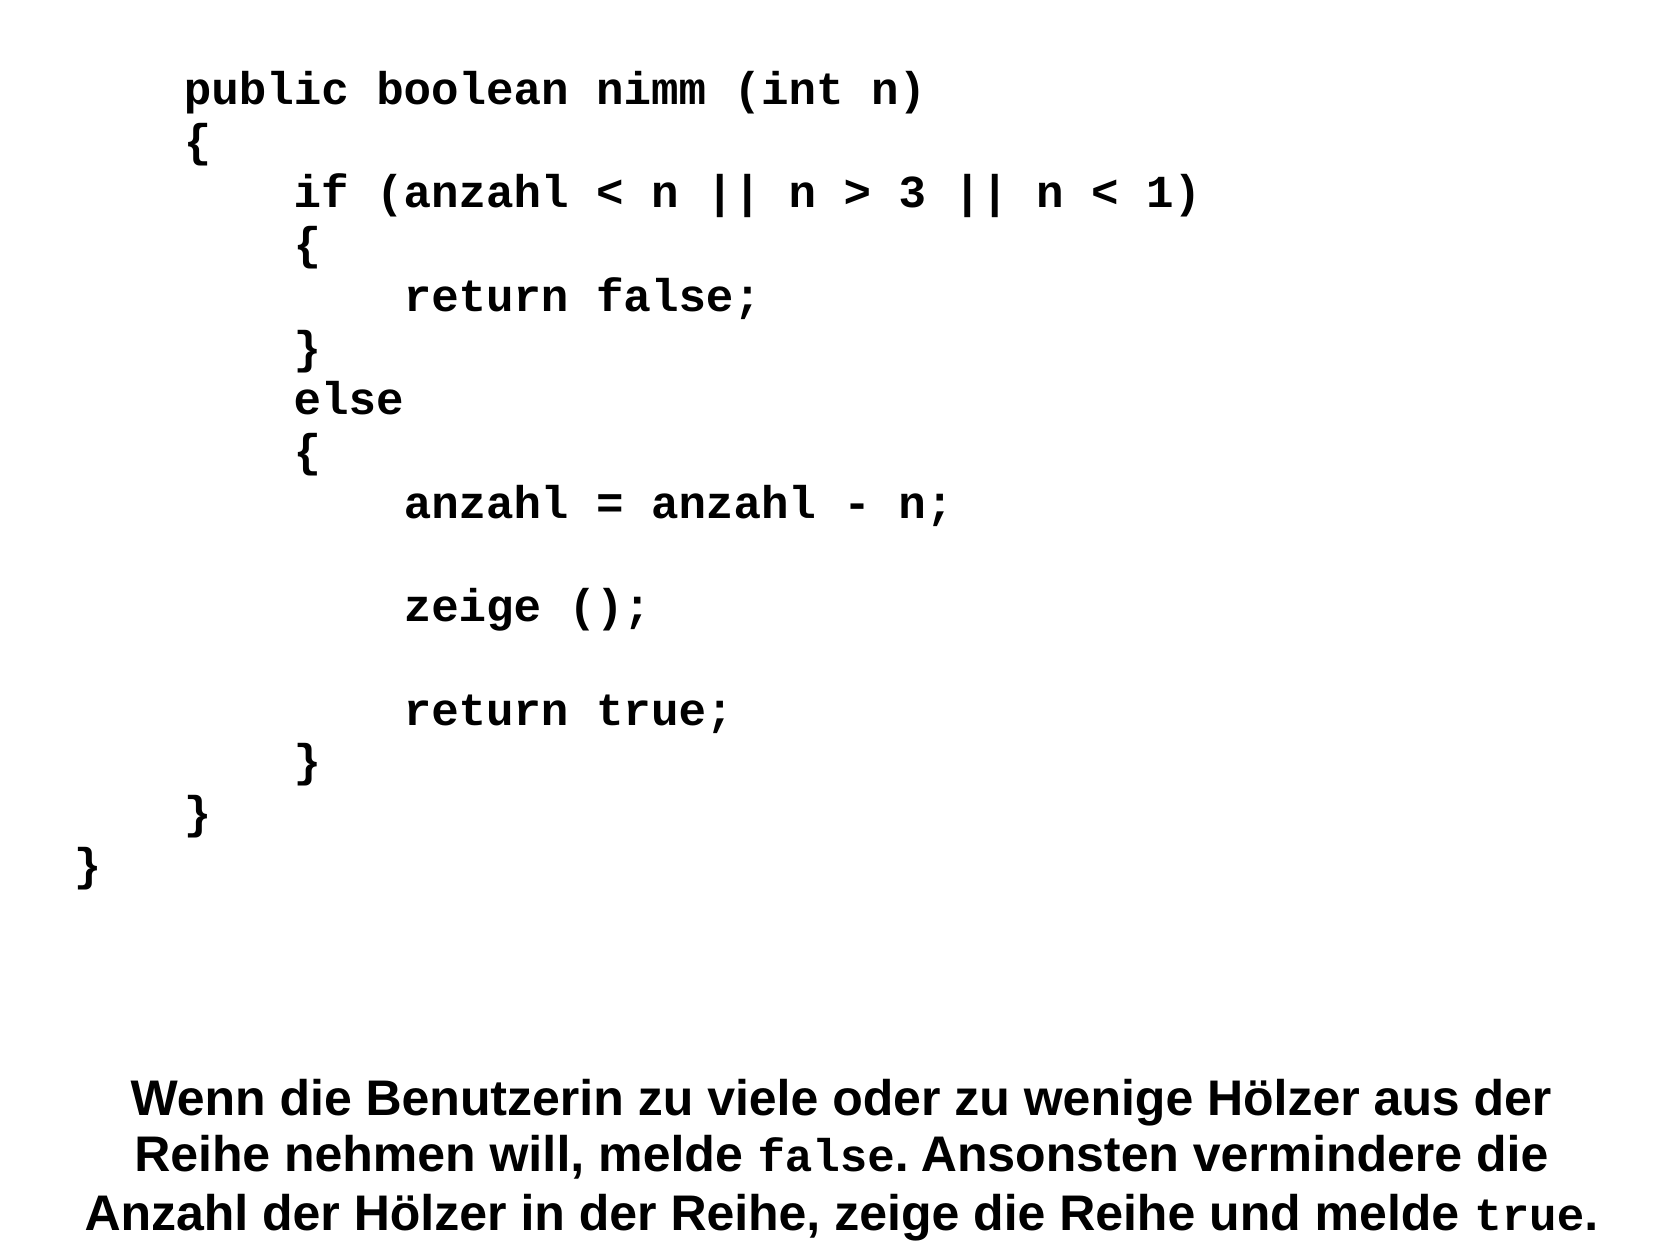

public boolean nimm (int n)
 {
 if (anzahl < n || n > 3 || n < 1)
 {
 return false;
 }
 else
 {
 anzahl = anzahl - n;
 zeige ();
 return true;
 }
 }
}
Wenn die Benutzerin zu viele oder zu wenige Hölzer aus der Reihe nehmen will, melde false. Ansonsten vermindere die Anzahl der Hölzer in der Reihe, zeige die Reihe und melde true.